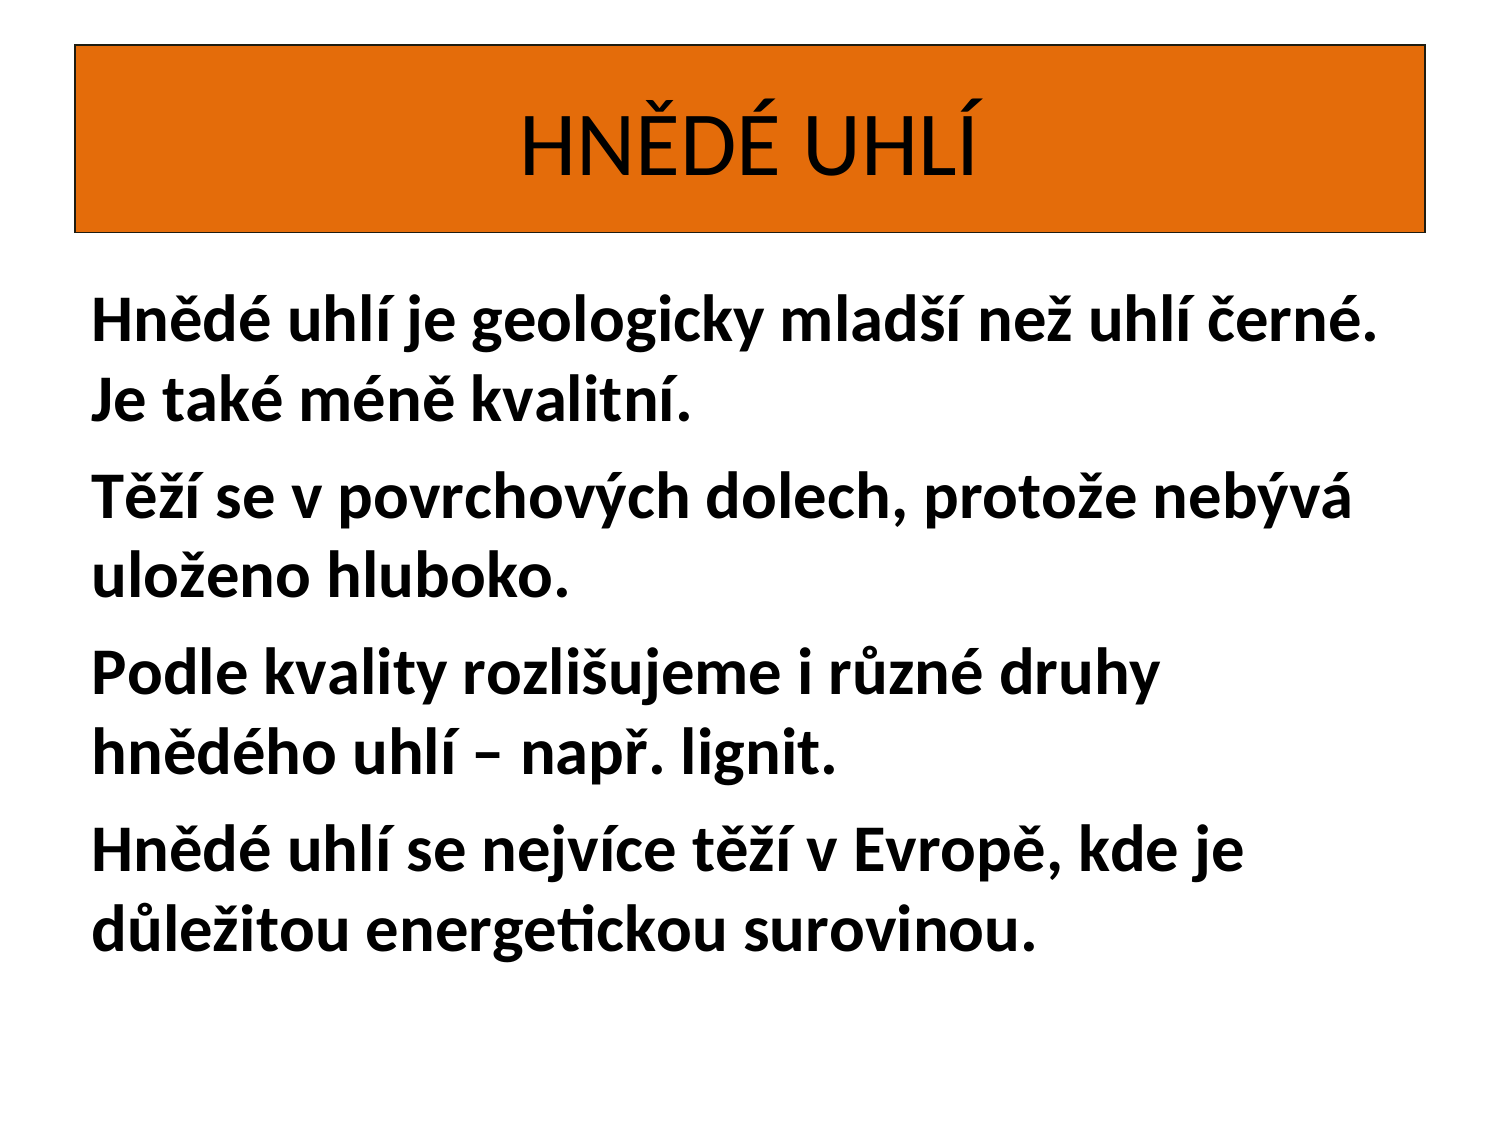

HNĚDÉ UHLÍ
Hnědé uhlí je geologicky mladší než uhlí černé. Je také méně kvalitní.
Těží se v povrchových dolech, protože nebývá uloženo hluboko.
Podle kvality rozlišujeme i různé druhy hnědého uhlí – např. lignit.
Hnědé uhlí se nejvíce těží v Evropě, kde je důležitou energetickou surovinou.